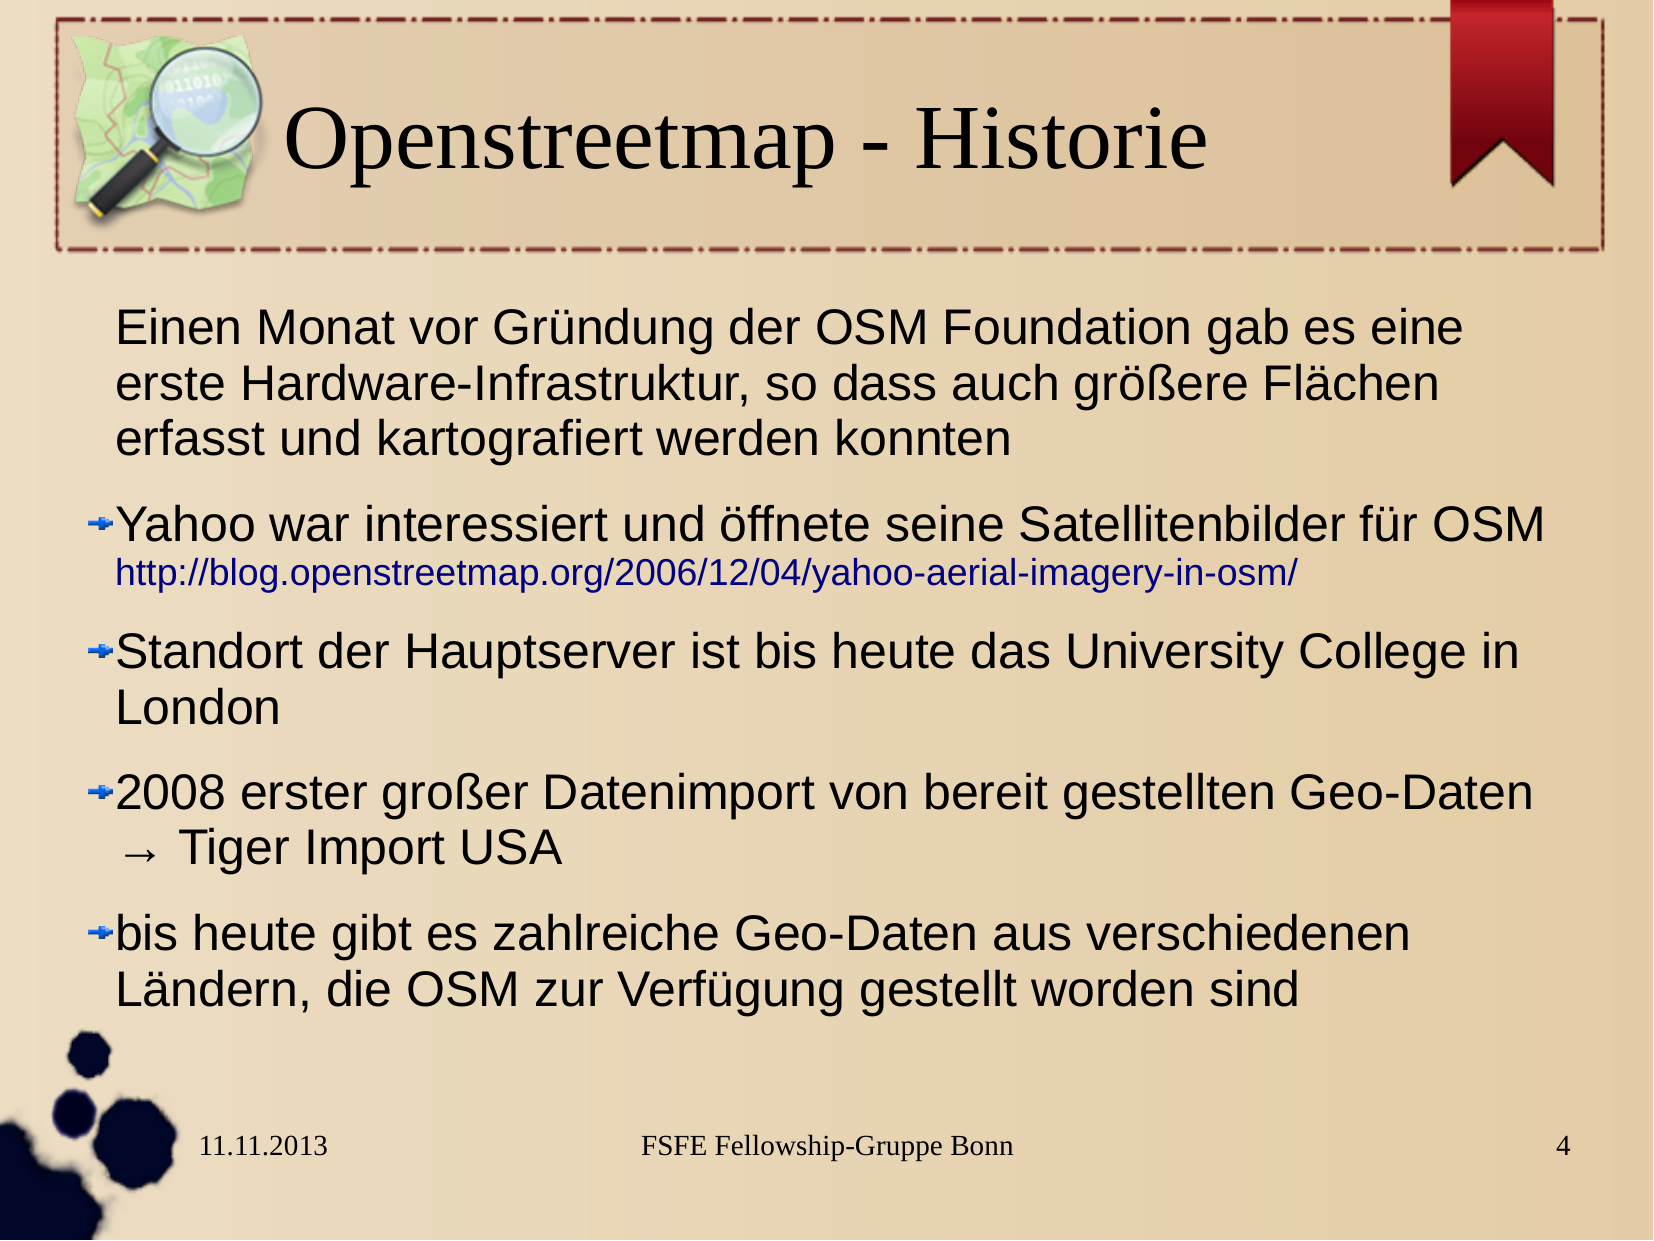

# Openstreetmap - Historie
Einen Monat vor Gründung der OSM Foundation gab es eine erste Hardware-Infrastruktur, so dass auch größere Flächen erfasst und kartografiert werden konnten
Yahoo war interessiert und öffnete seine Satellitenbilder für OSM http://blog.openstreetmap.org/2006/12/04/yahoo-aerial-imagery-in-osm/
Standort der Hauptserver ist bis heute das University College in London
2008 erster großer Datenimport von bereit gestellten Geo-Daten → Tiger Import USA
bis heute gibt es zahlreiche Geo-Daten aus verschiedenen Ländern, die OSM zur Verfügung gestellt worden sind
 11.11.2013
FSFE Fellowship-Gruppe Bonn
4